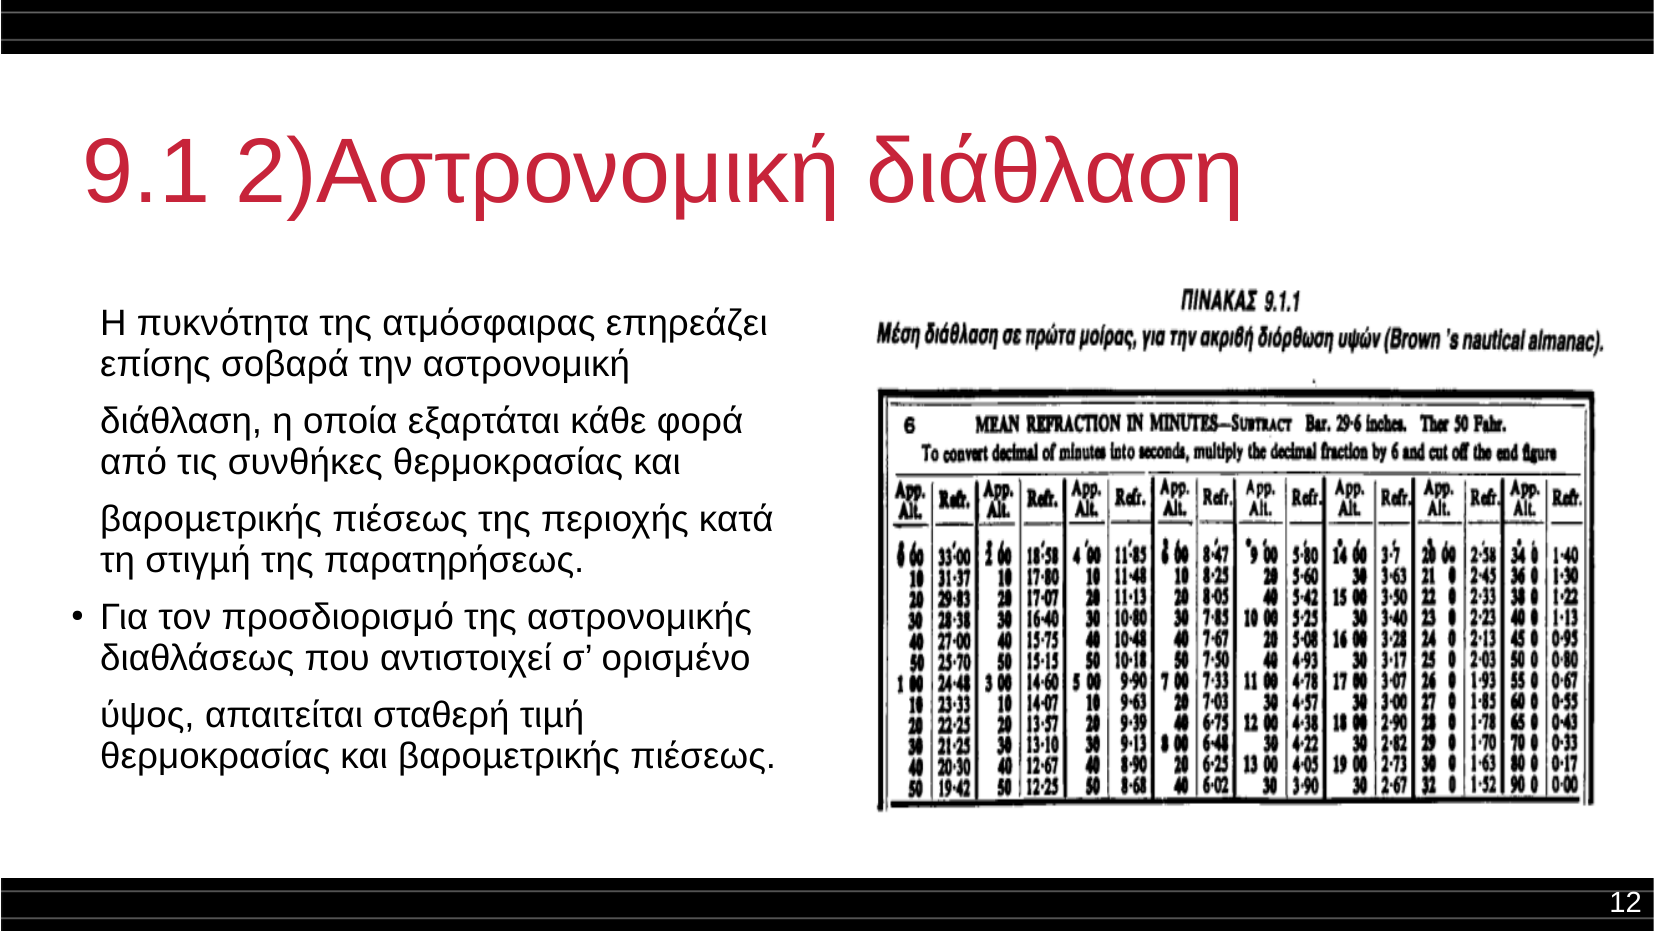

# 9.1 2)Αστρονομική διάθλαση
Η πυκνότητα της ατμόσφαιρας επηρεάζει επίσης σοβαρά την αστρονομική
διάθλαση, η οποία εξαρτάται κάθε φορά από τις συνθήκες θερμοκρασίας και
βαροµετρικής πιέσεως της περιοχής κατά τη στιγµή της παρατηρήσεως.
Για τον προσδιορισμό της αστρονομικής διαθλάσεως που αντιστοιχεί σ’ ορισμένο
ύψος, απαιτείται σταθερή τιµή θερμοκρασίας και βαροµετρικής πιέσεως.